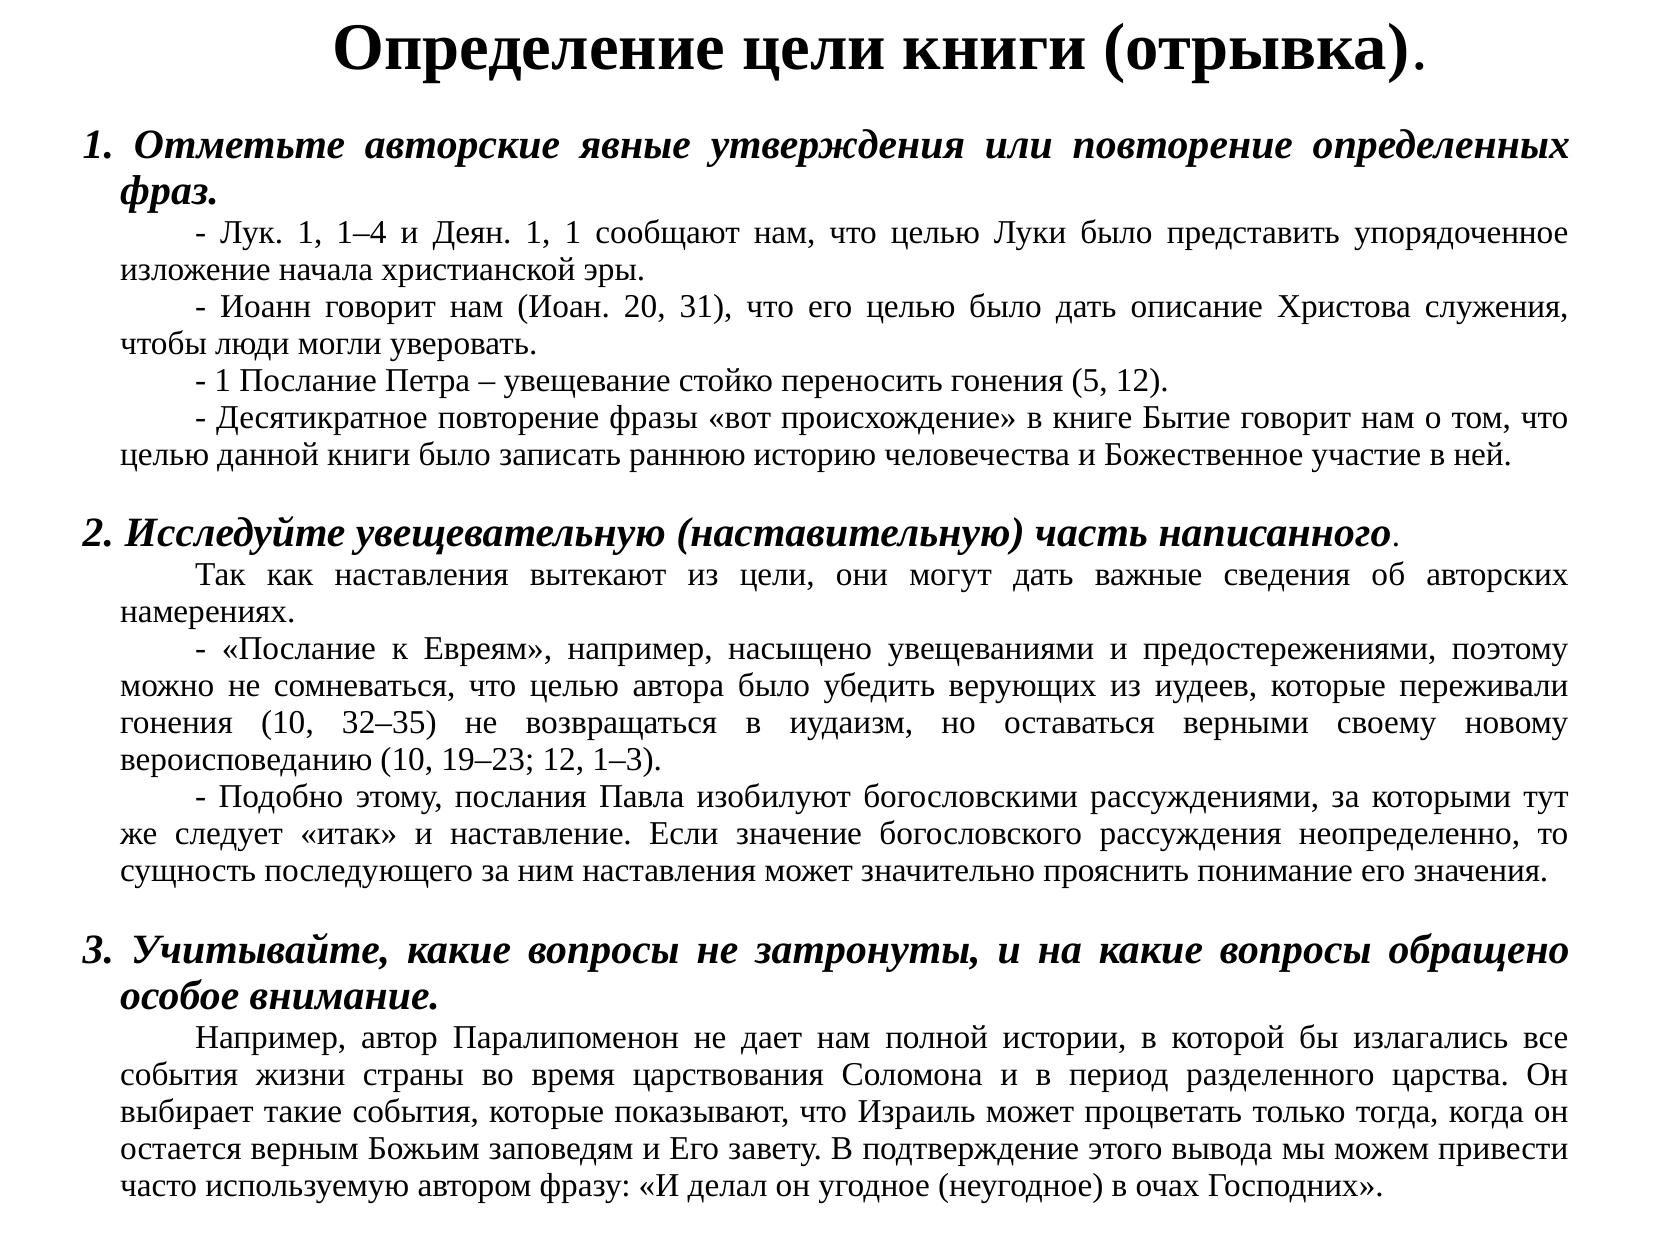

# Определение цели книги (отрывка).
1. Отметьте авторские явные утверждения или повторение определенных фраз.
	- Лук. 1, 1–4 и Деян. 1, 1 сообщают нам, что целью Луки было представить упорядоченное изложение начала христианской эры.
	- Иоанн говорит нам (Иоан. 20, 31), что его целью было дать описание Христова служения, чтобы люди могли уверовать.
	- 1 Послание Петра – увещевание стойко переносить гонения (5, 12).
	- Десятикратное повторение фразы «вот происхождение» в книге Бытие говорит нам о том, что целью данной книги было записать раннюю историю человечества и Божественное участие в ней.
2. Исследуйте увещевательную (наставительную) часть написанного.
	Так как наставления вытекают из цели, они могут дать важные сведения об авторских намерениях.
	- «Послание к Евреям», например, насыщено увещеваниями и предостережениями, поэтому можно не сомневаться, что целью автора было убедить верующих из иудеев, которые переживали гонения (10, 32–35) не возвращаться в иудаизм, но оставаться верными своему новому вероисповеданию (10, 19–23; 12, 1–3).
	- Подобно этому, послания Павла изобилуют богословскими рассуждениями, за которыми тут же следует «итак» и наставление. Если значение богословского рассуждения неопределенно, то сущность последующего за ним наставления может значительно прояснить понимание его значения.
3. Учитывайте, какие вопросы не затронуты, и на какие вопросы обращено особое внимание.
	Например, автор Паралипоменон не дает нам полной истории, в которой бы излагались все события жизни страны во время царствования Соломона и в период разделенного царства. Он выбирает такие события, которые показывают, что Израиль может процветать только тогда, когда он остается верным Божьим заповедям и Его завету. В подтверждение этого вывода мы можем привести часто используемую автором фразу: «И делал он угодное (неугодное) в очах Господних».